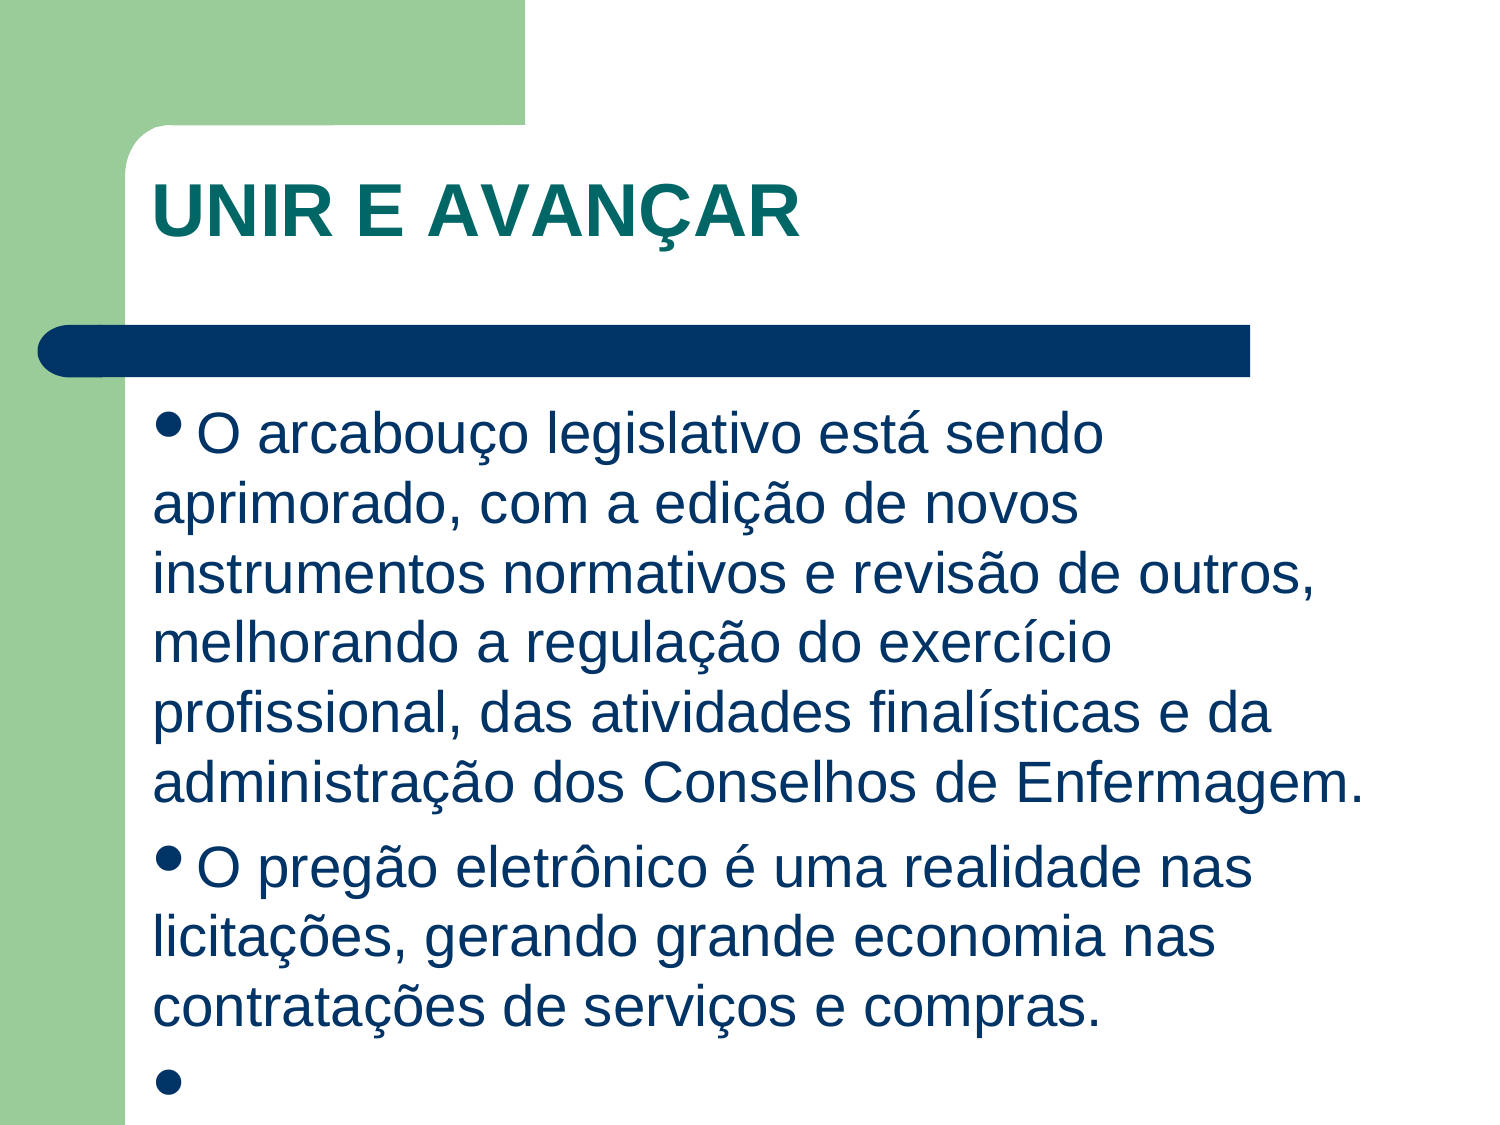

# UNIR E AVANÇAR
O arcabouço legislativo está sendo aprimorado, com a edição de novos instrumentos normativos e revisão de outros, melhorando a regulação do exercício profissional, das atividades finalísticas e da administração dos Conselhos de Enfermagem.
O pregão eletrônico é uma realidade nas licitações, gerando grande economia nas contratações de serviços e compras.